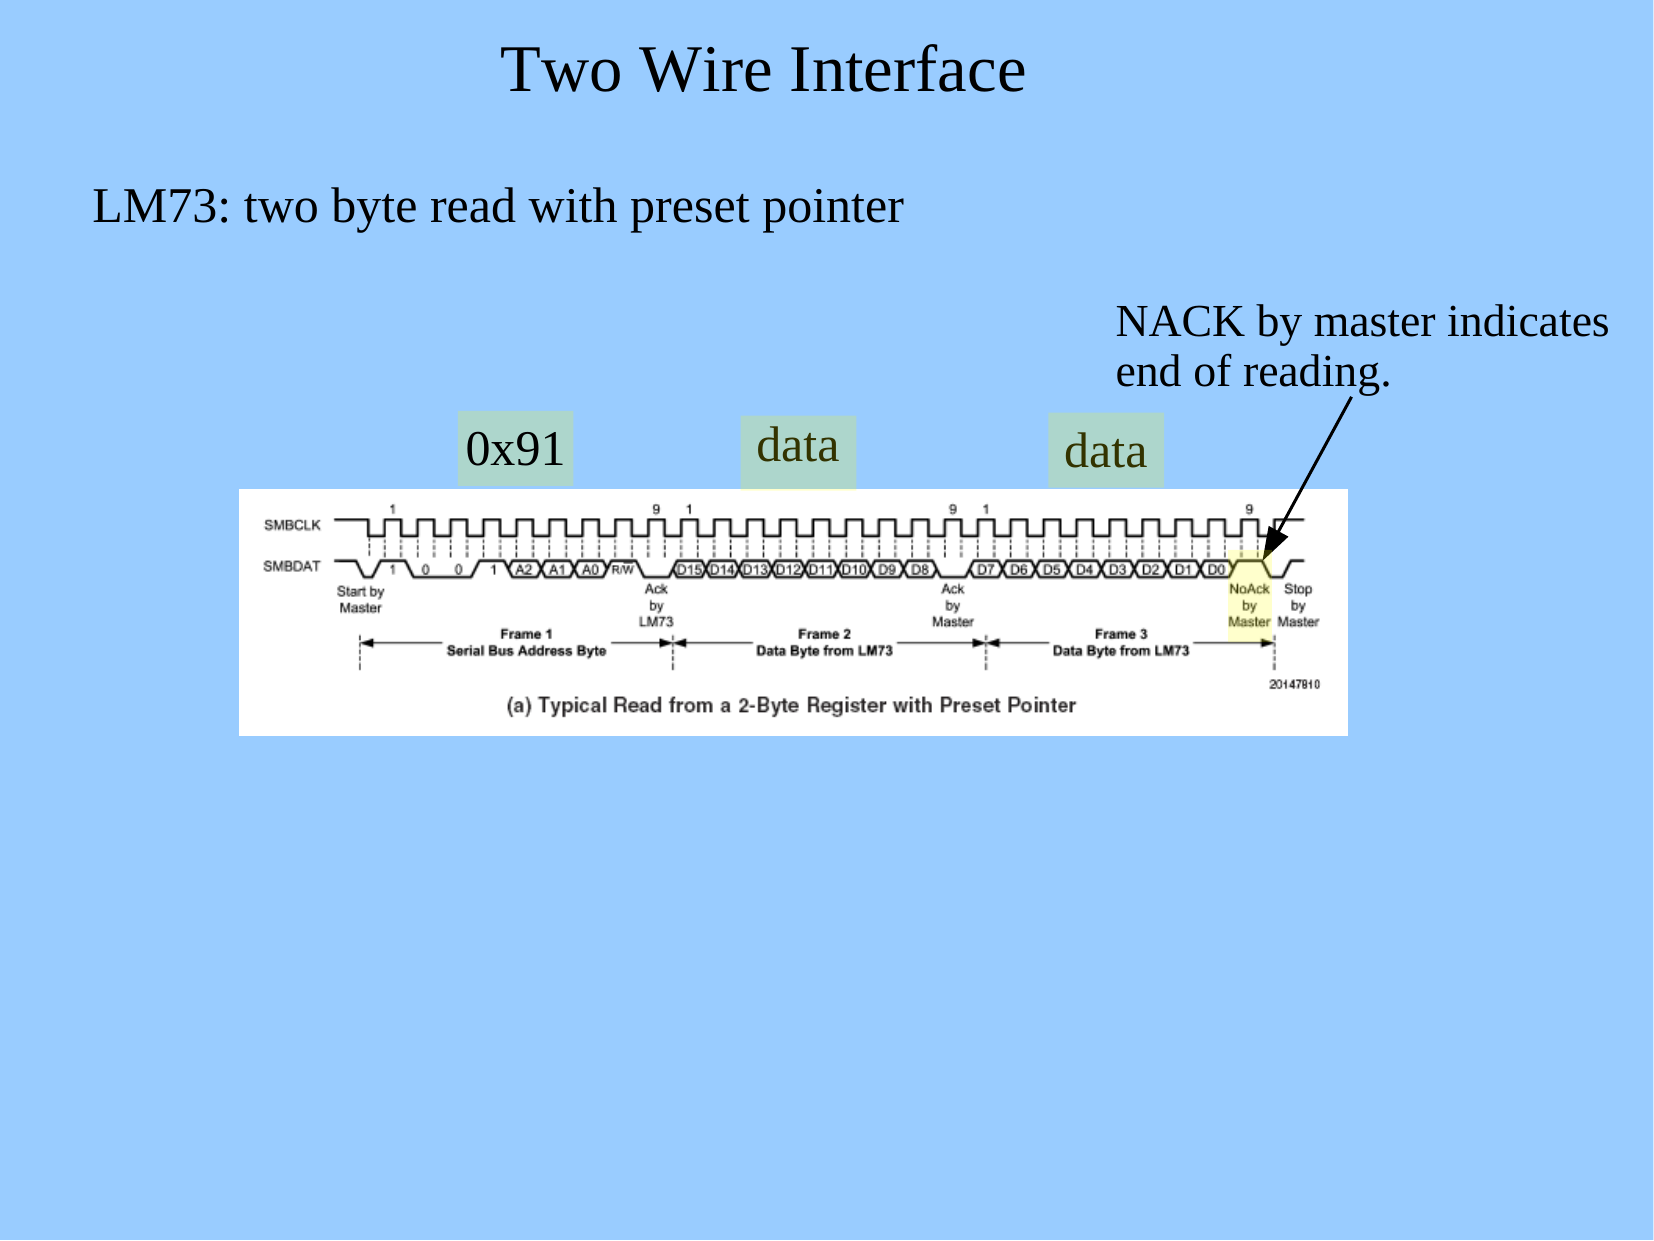

Two Wire Interface
LM73: two byte read with preset pointer
NACK by master indicates
end of reading.
0x91
data
data